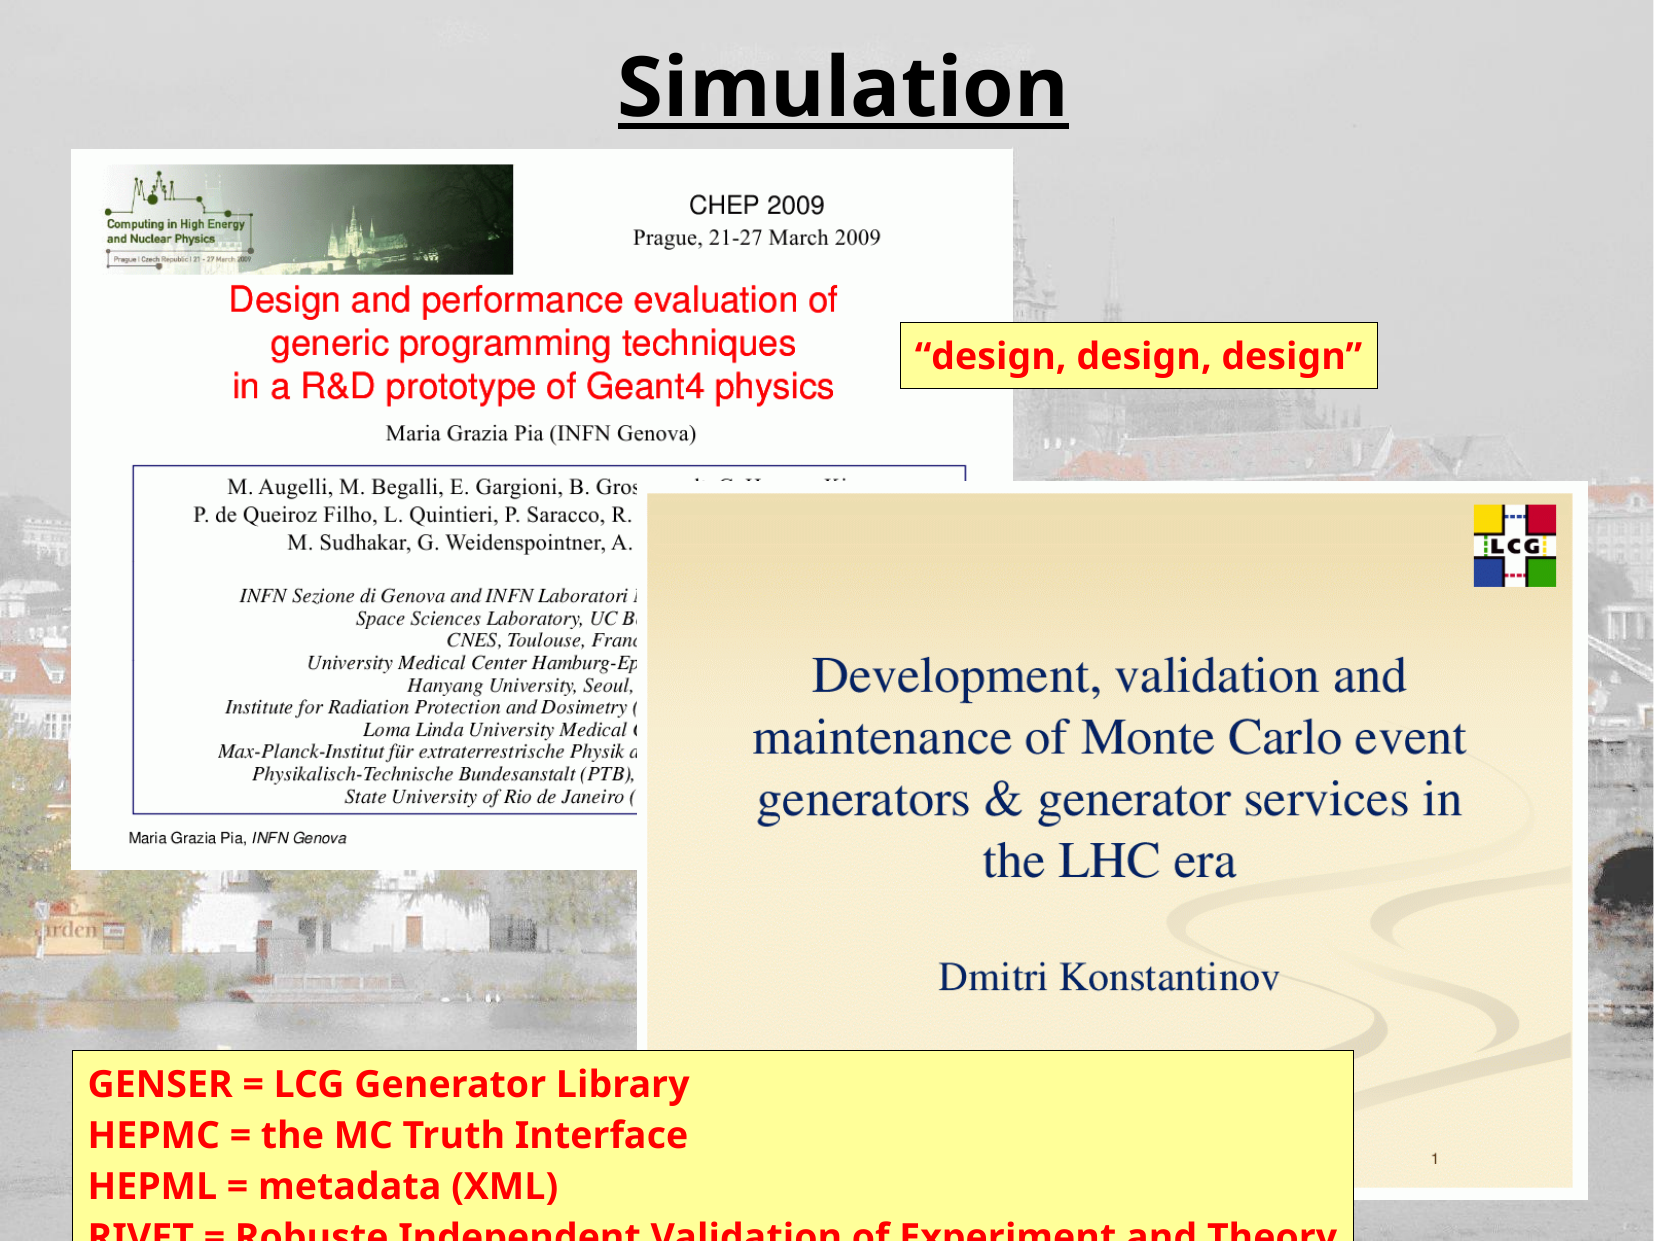

# Simulation
“design, design, design”
GENSER = LCG Generator Library
HEPMC = the MC Truth Interface
HEPML = metadata (XML)
RIVET = Robuste Independent Validation of Experiment and Theory